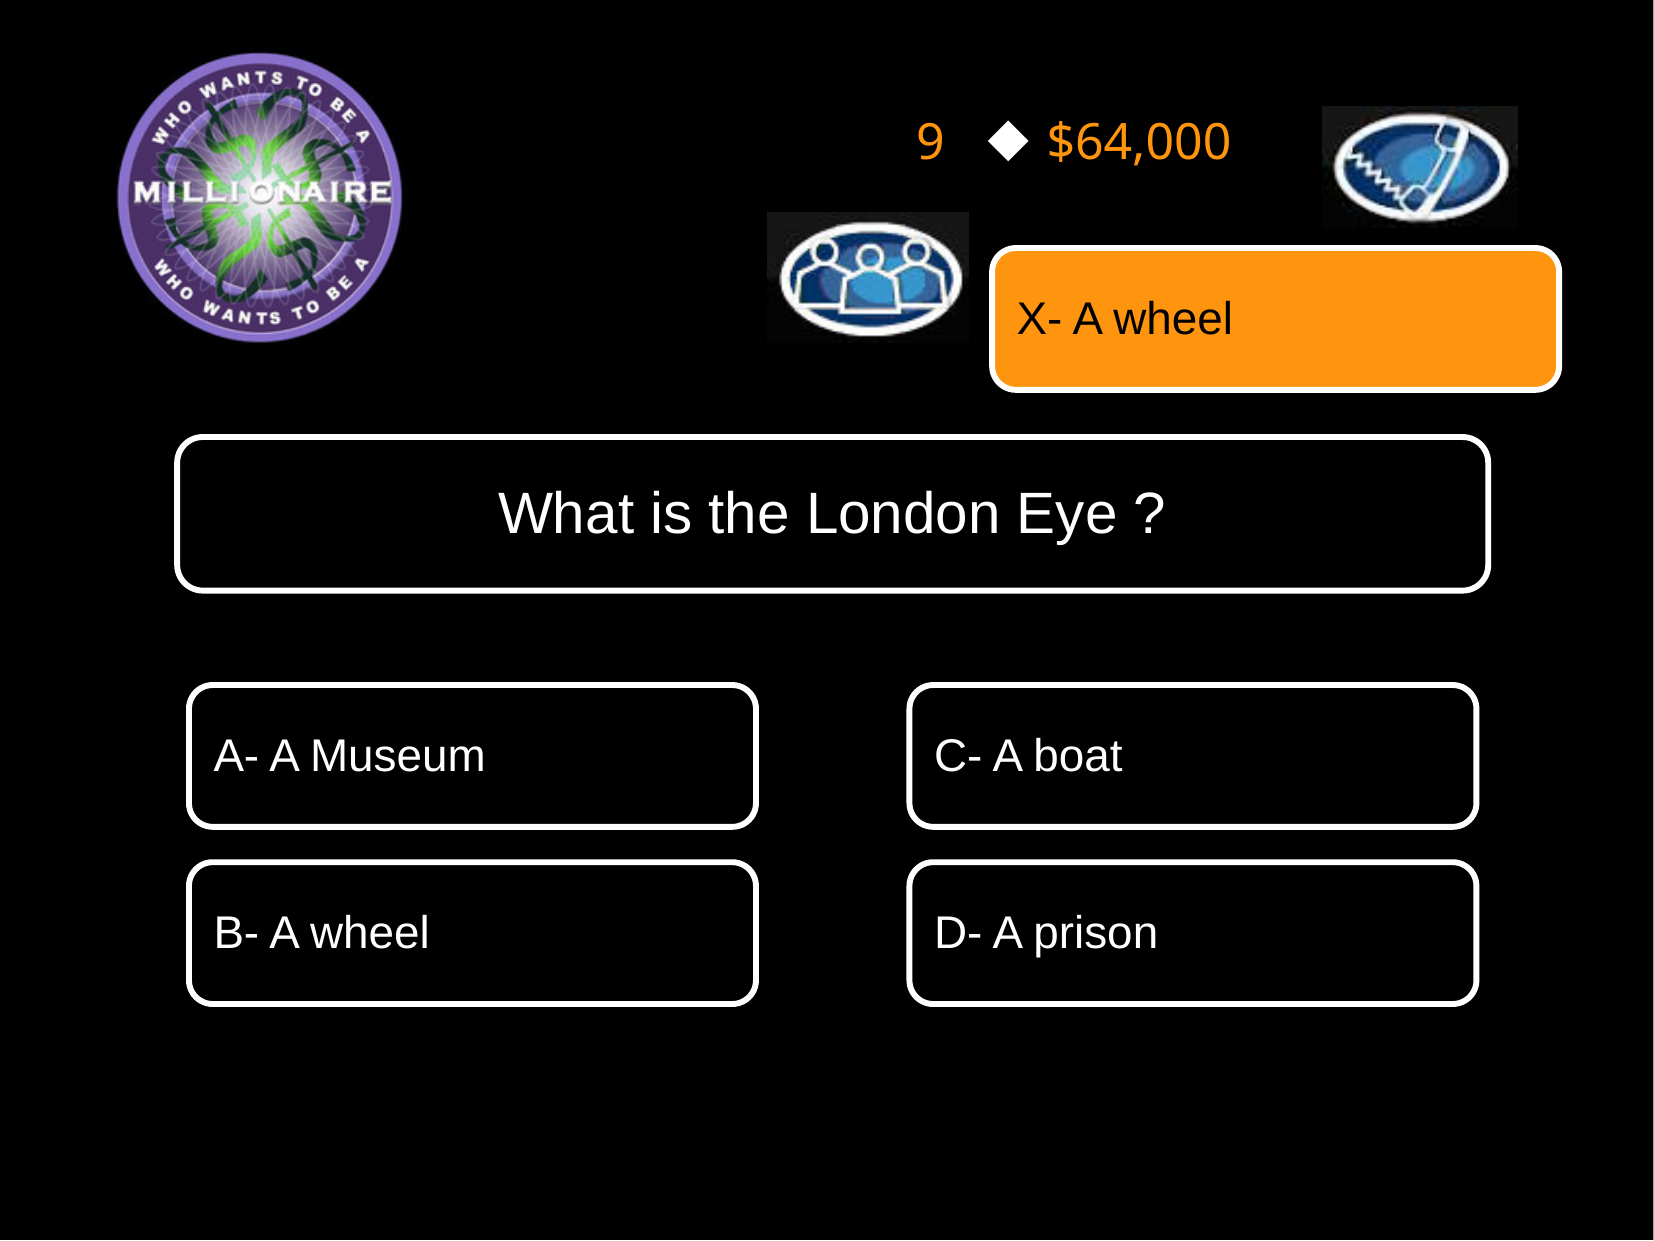

9  $64,000
X- A wheel
What is the London Eye ?
A- A Museum
C- A boat
B- A wheel
D- A prison